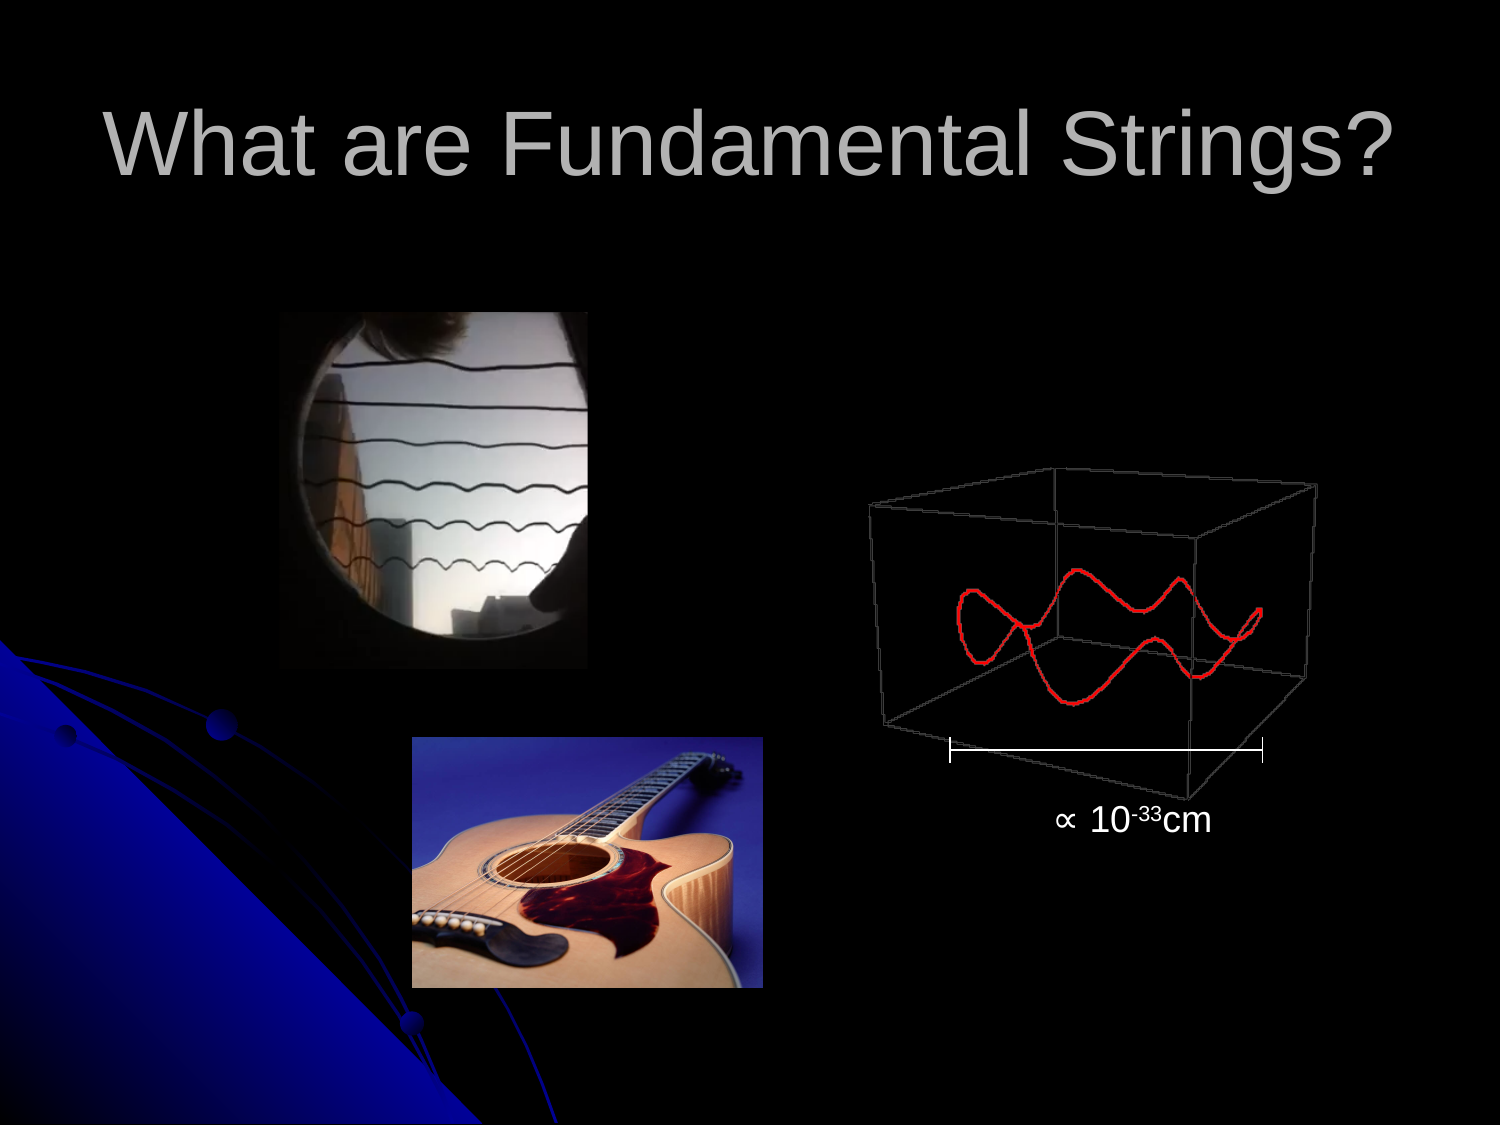

# What are Fundamental Strings?
∝ 10-33cm